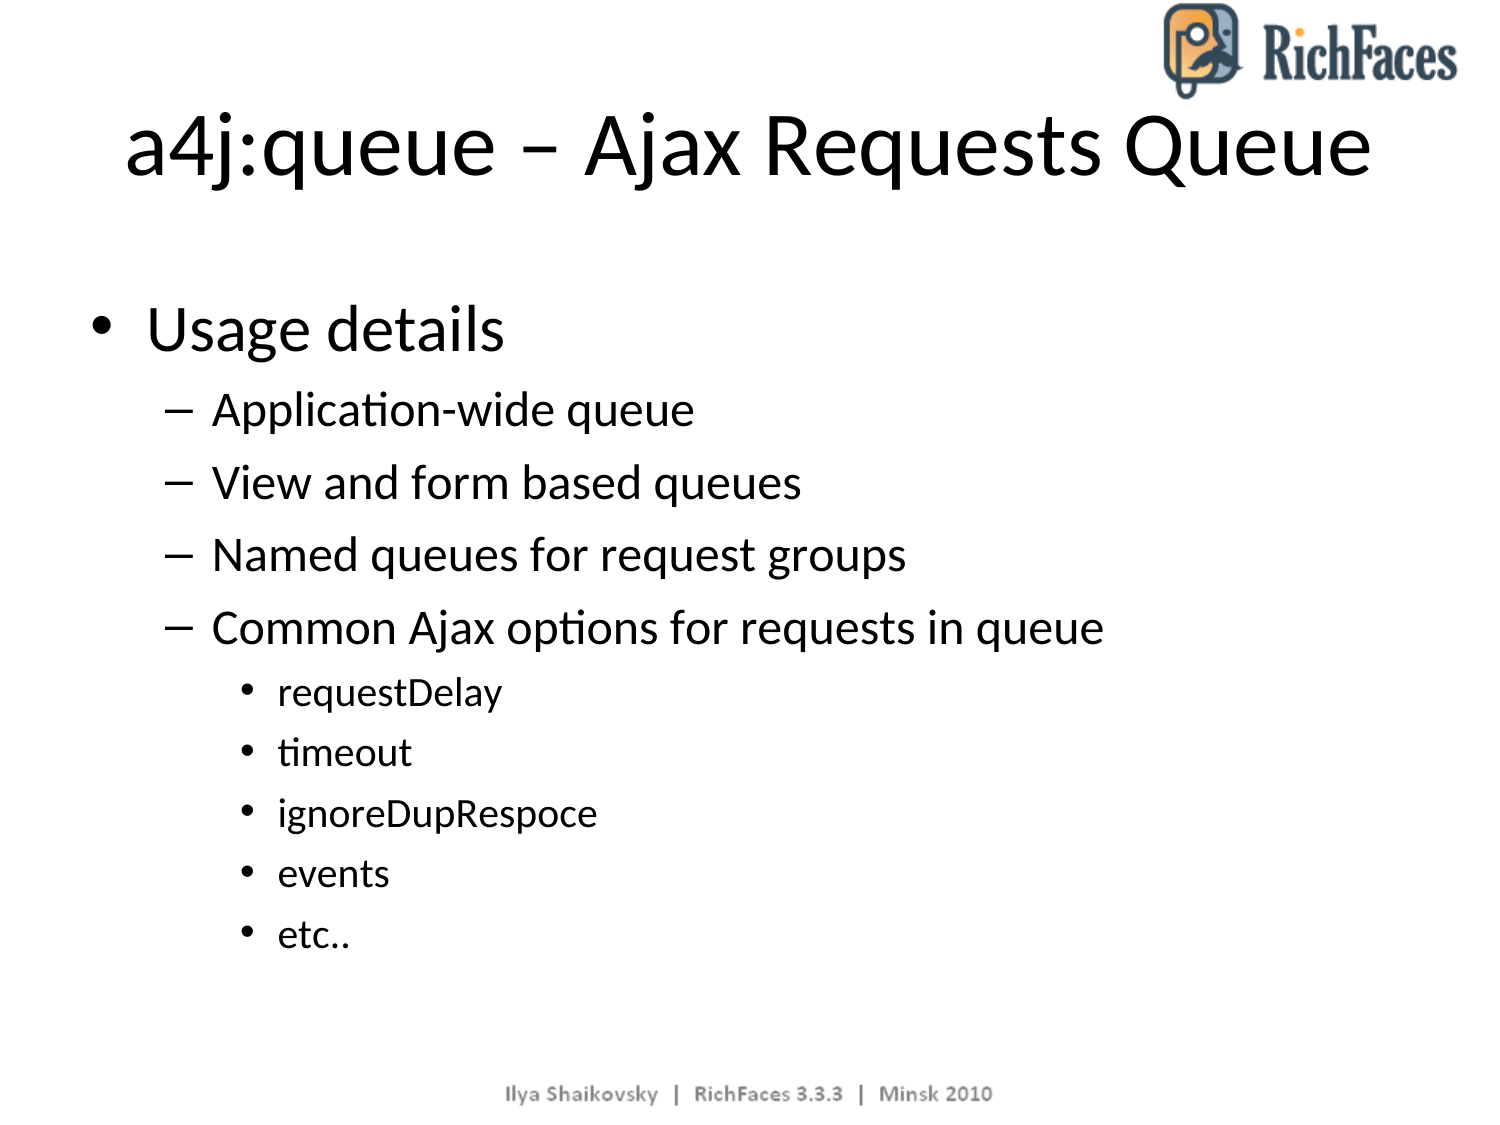

# a4j:queue – Ajax Requests Queue
Usage details
Application-wide queue
View and form based queues
Named queues for request groups
Common Ajax options for requests in queue
requestDelay
timeout
ignoreDupRespoce
events
etc..